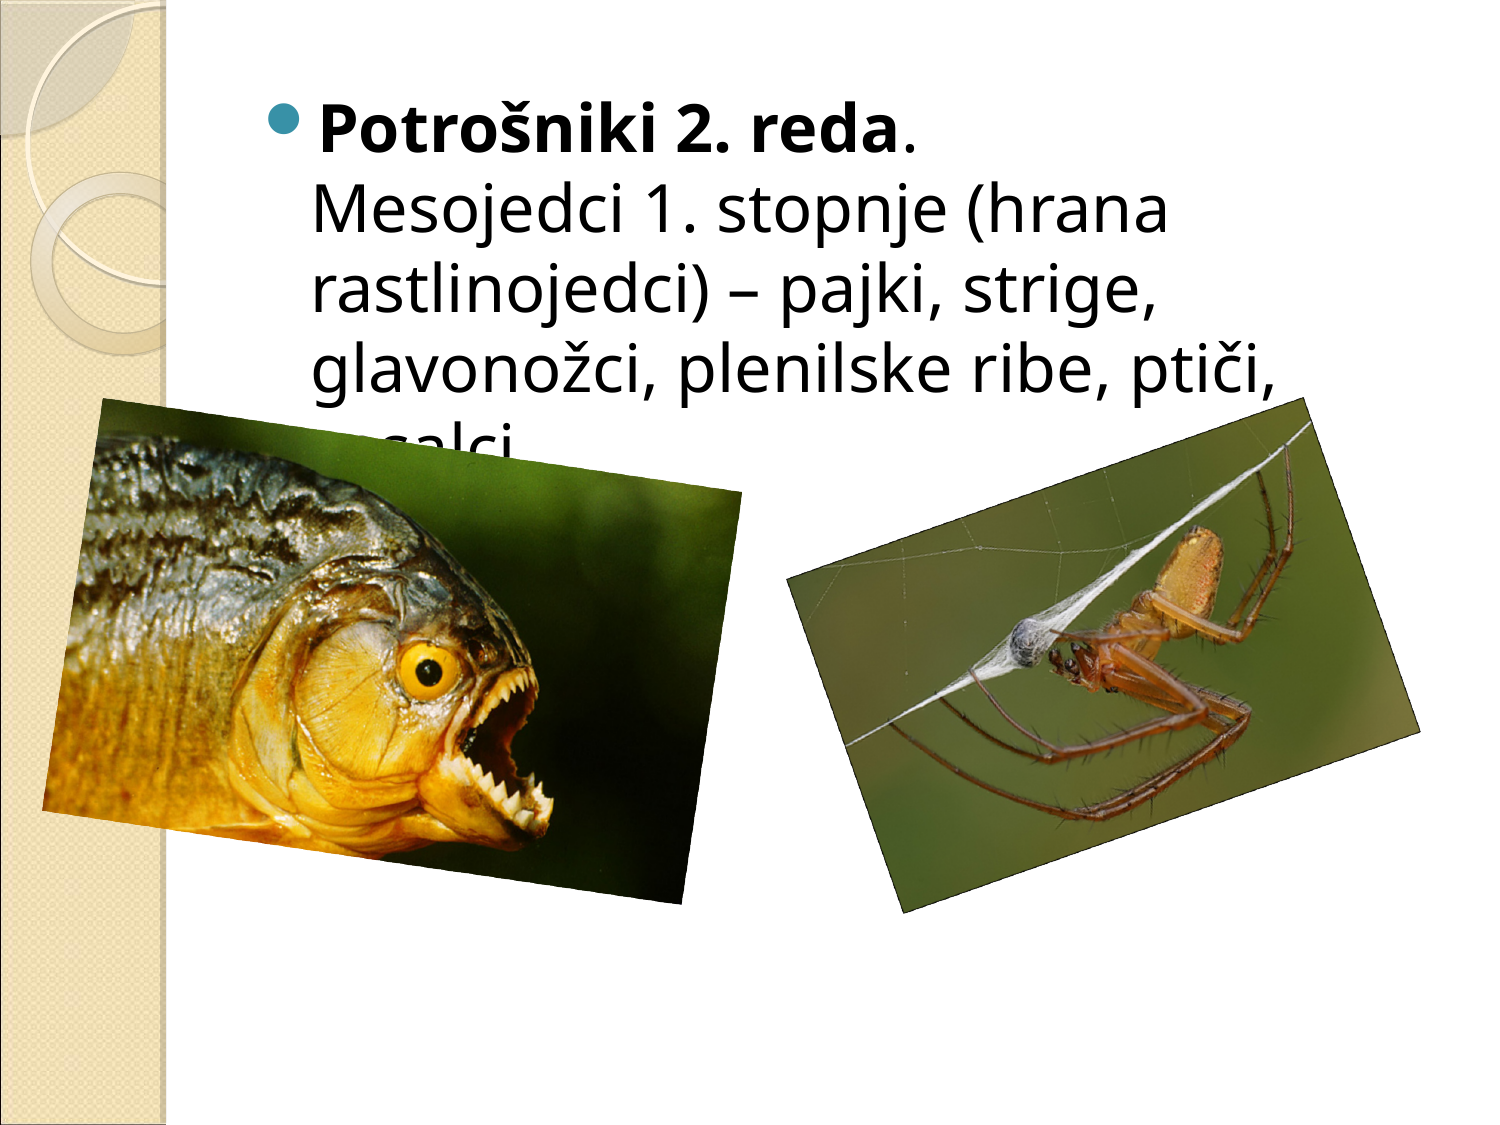

# Potrošniki 2. reda. Mesojedci 1. stopnje (hrana rastlinojedci) – pajki, strige, glavonožci, plenilske ribe, ptiči, sesalci